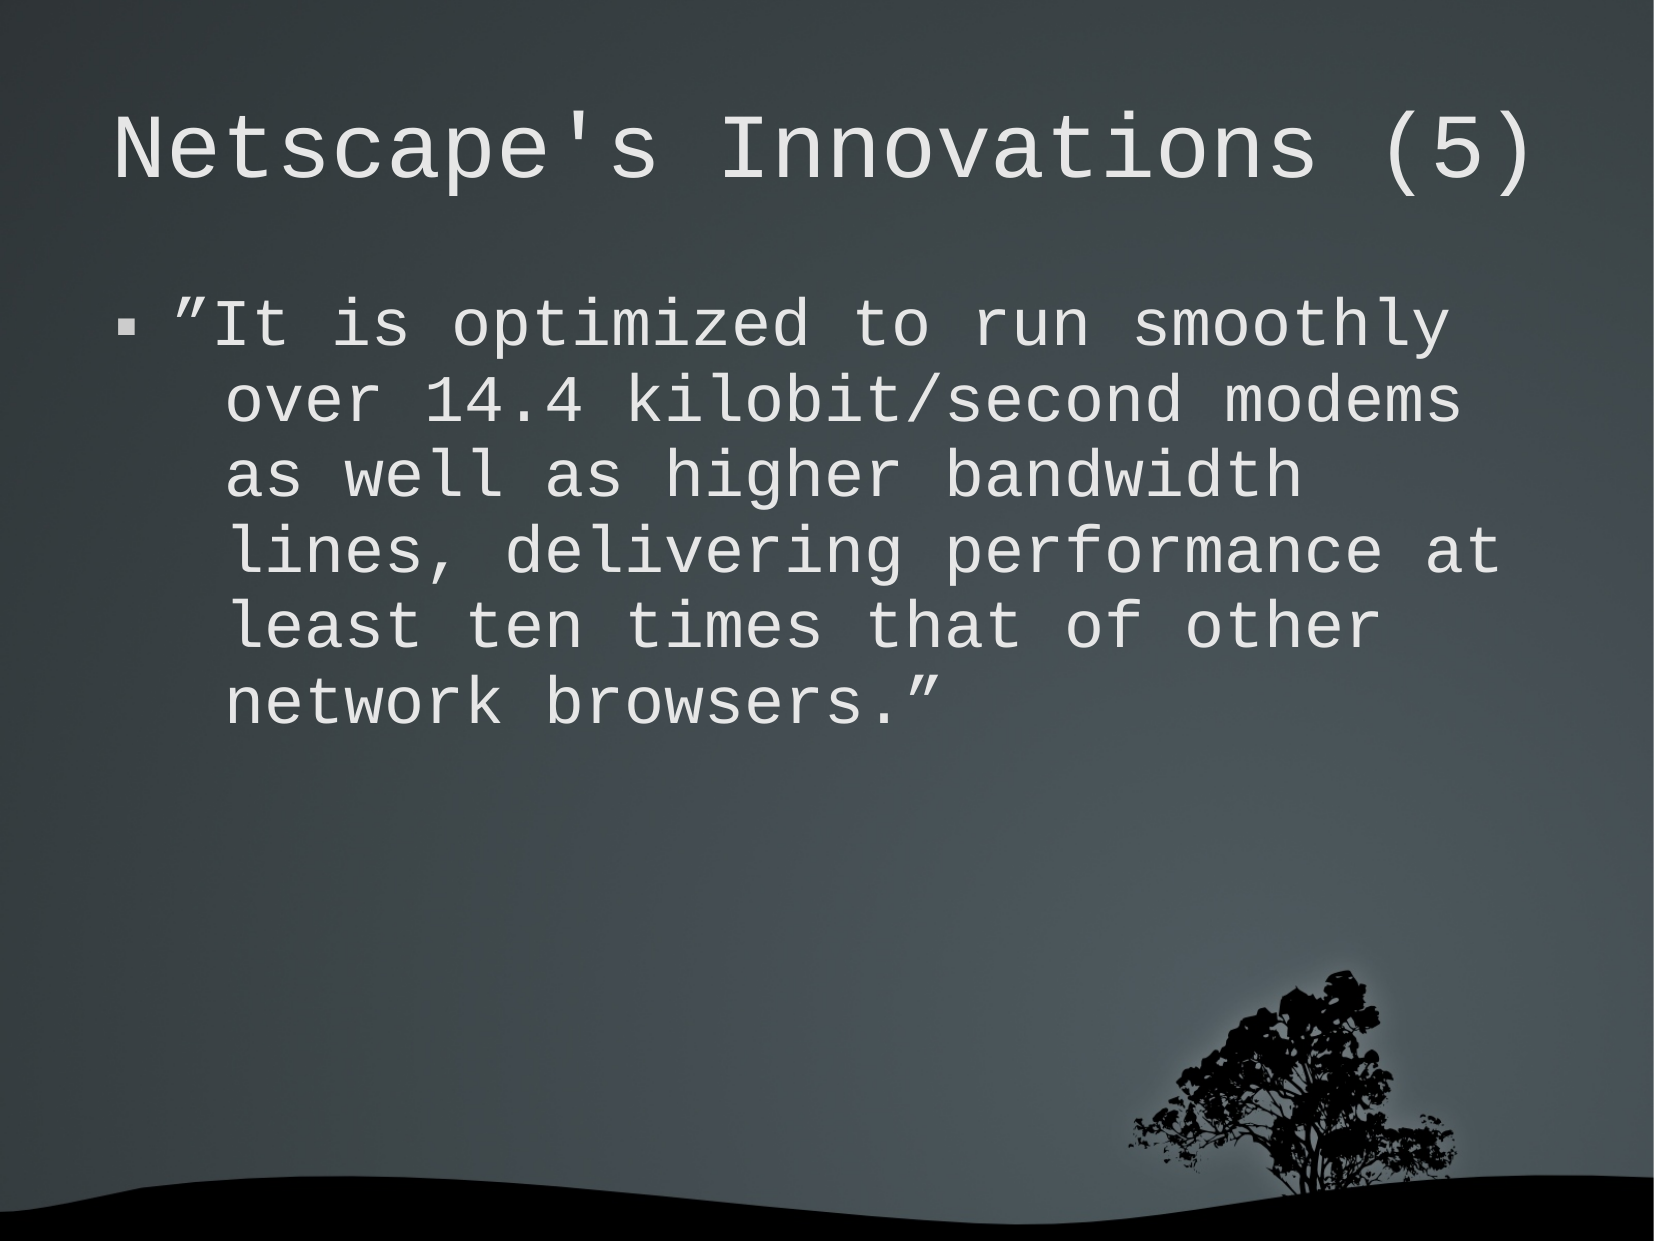

# Netscape's Innovations (5)
”It is optimized to run smoothly over 14.4 kilobit/second modems as well as higher bandwidth lines, delivering performance at least ten times that of other network browsers.”